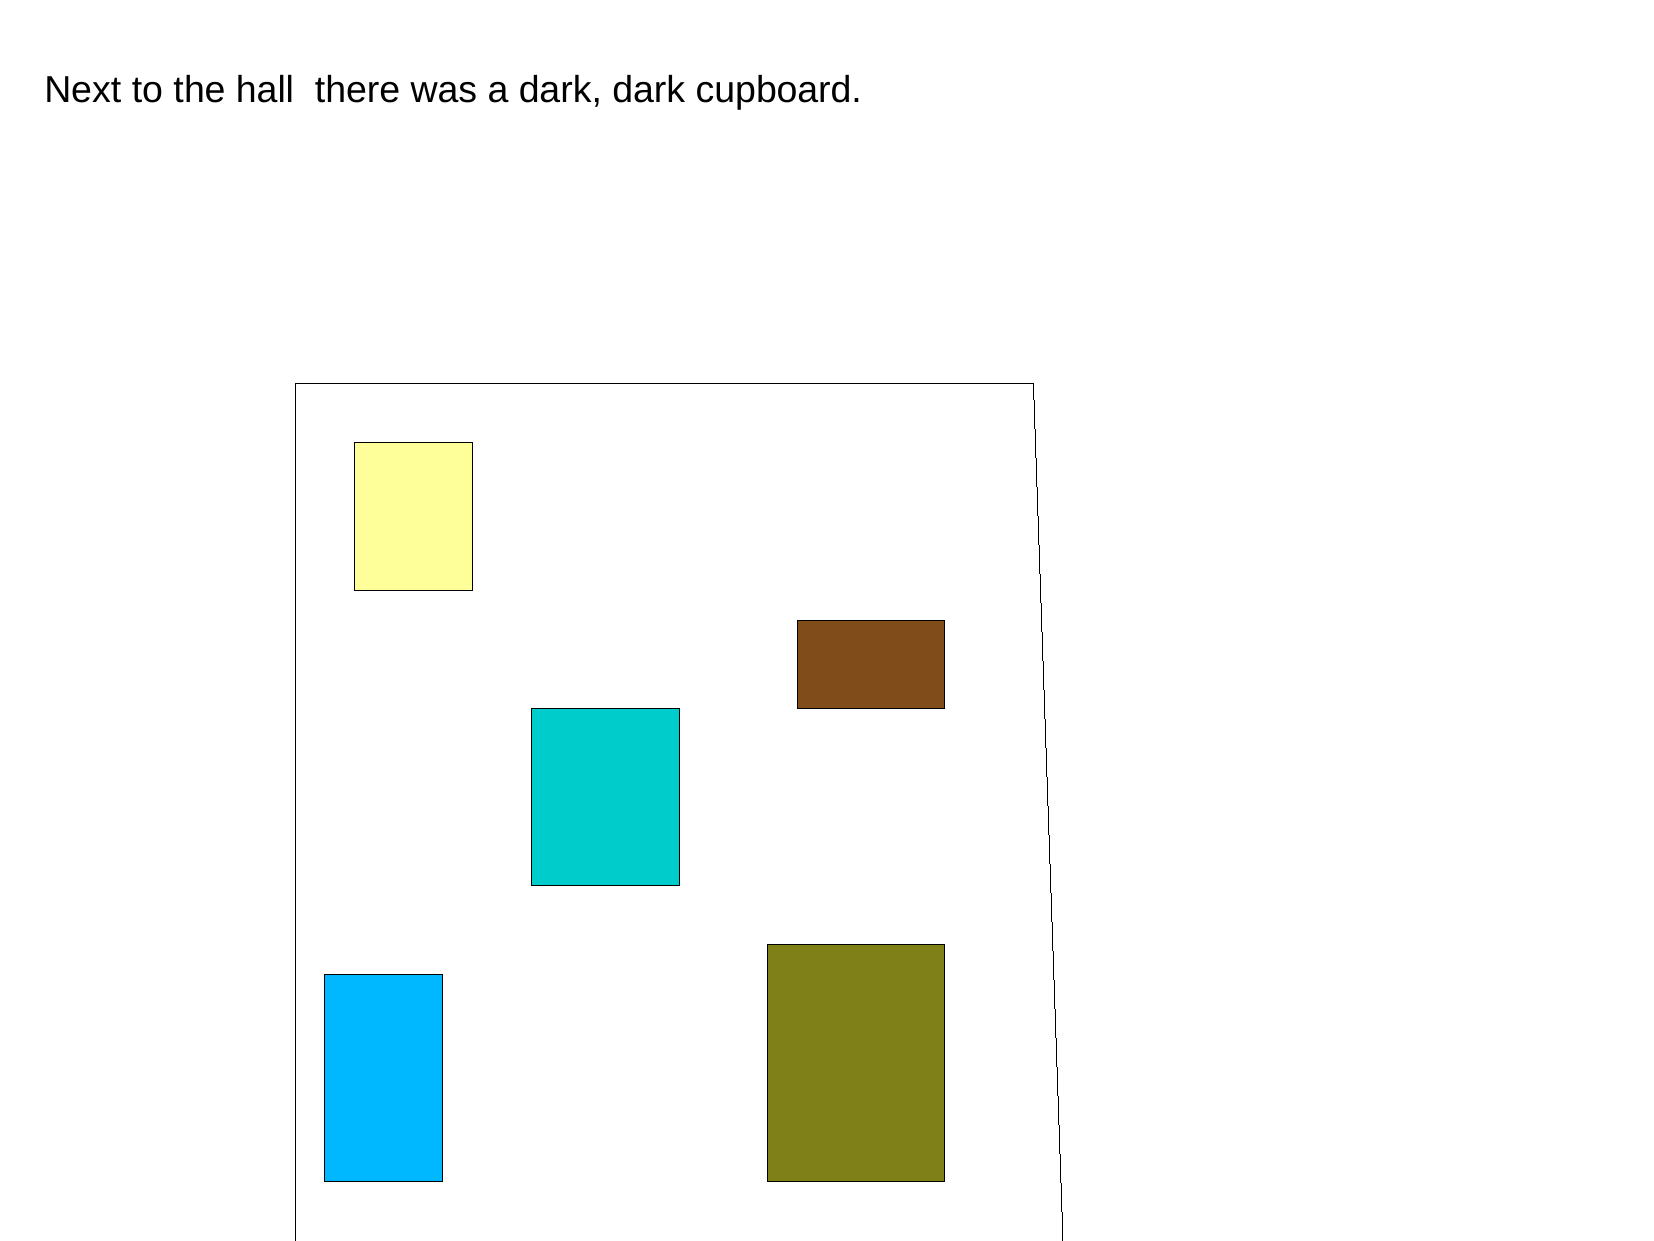

Next to the hall there was a dark, dark cupboard.